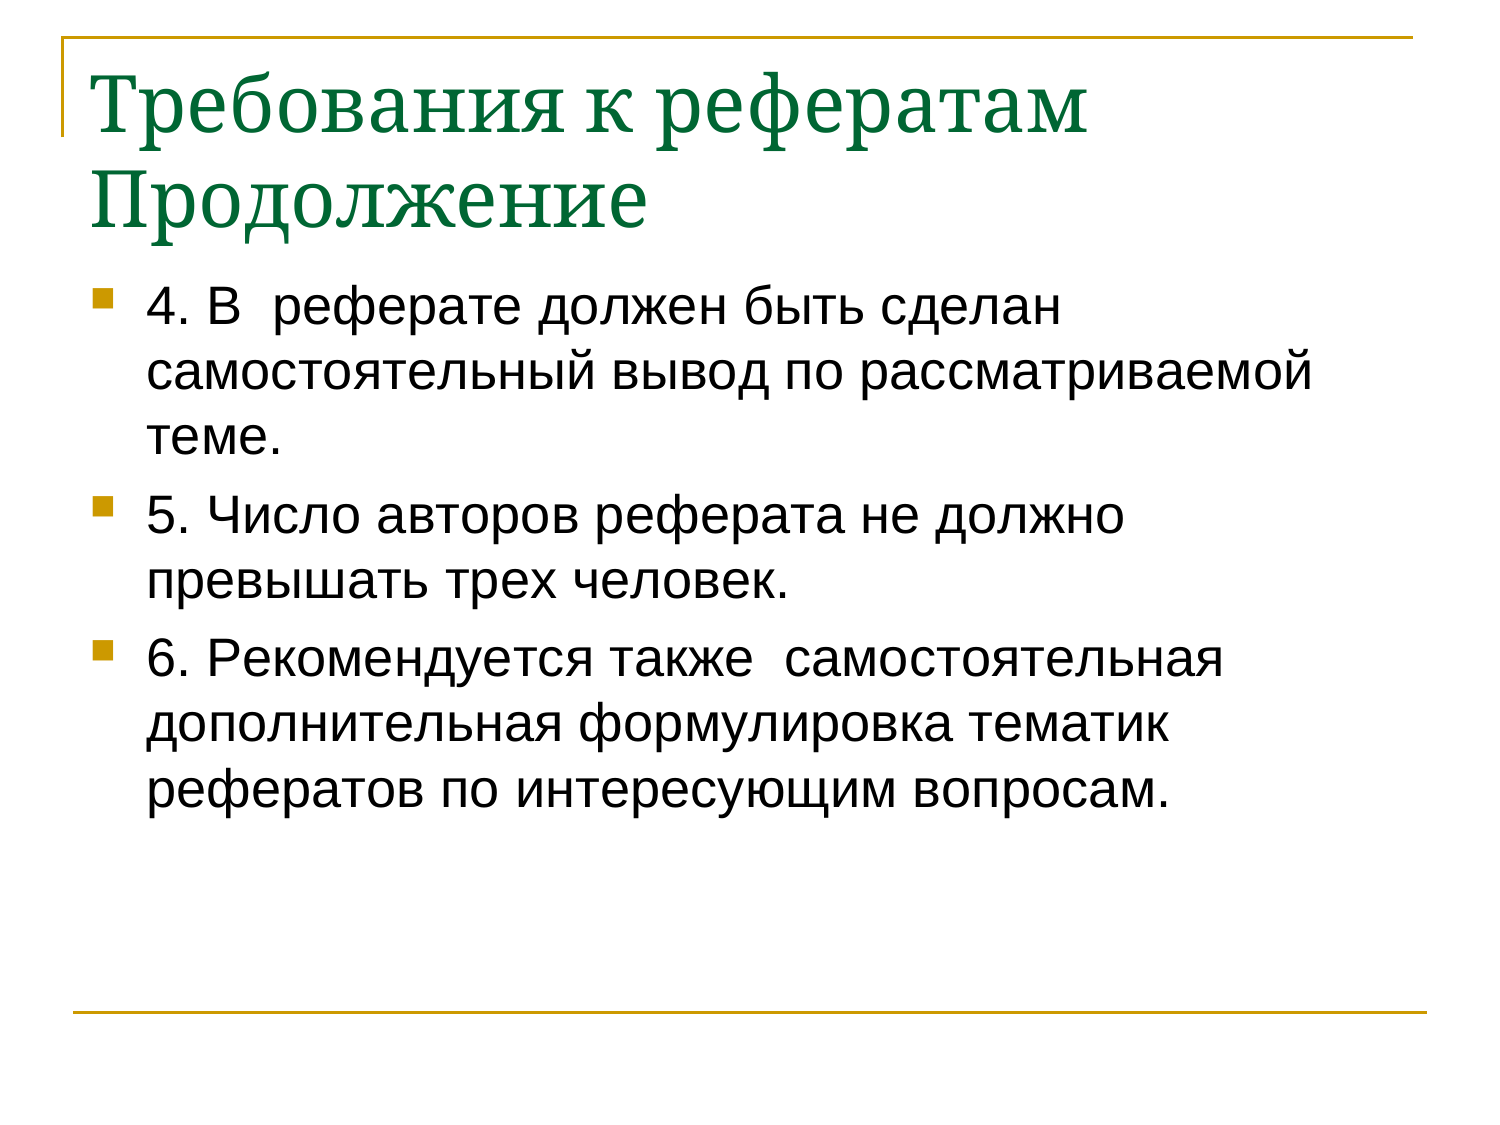

# Требования к рефератам Продолжение
4. В реферате должен быть сделан самостоятельный вывод по рассматриваемой теме.
5. Число авторов реферата не должно превышать трех человек.
6. Рекомендуется также самостоятельная дополнительная формулировка тематик рефератов по интересующим вопросам.